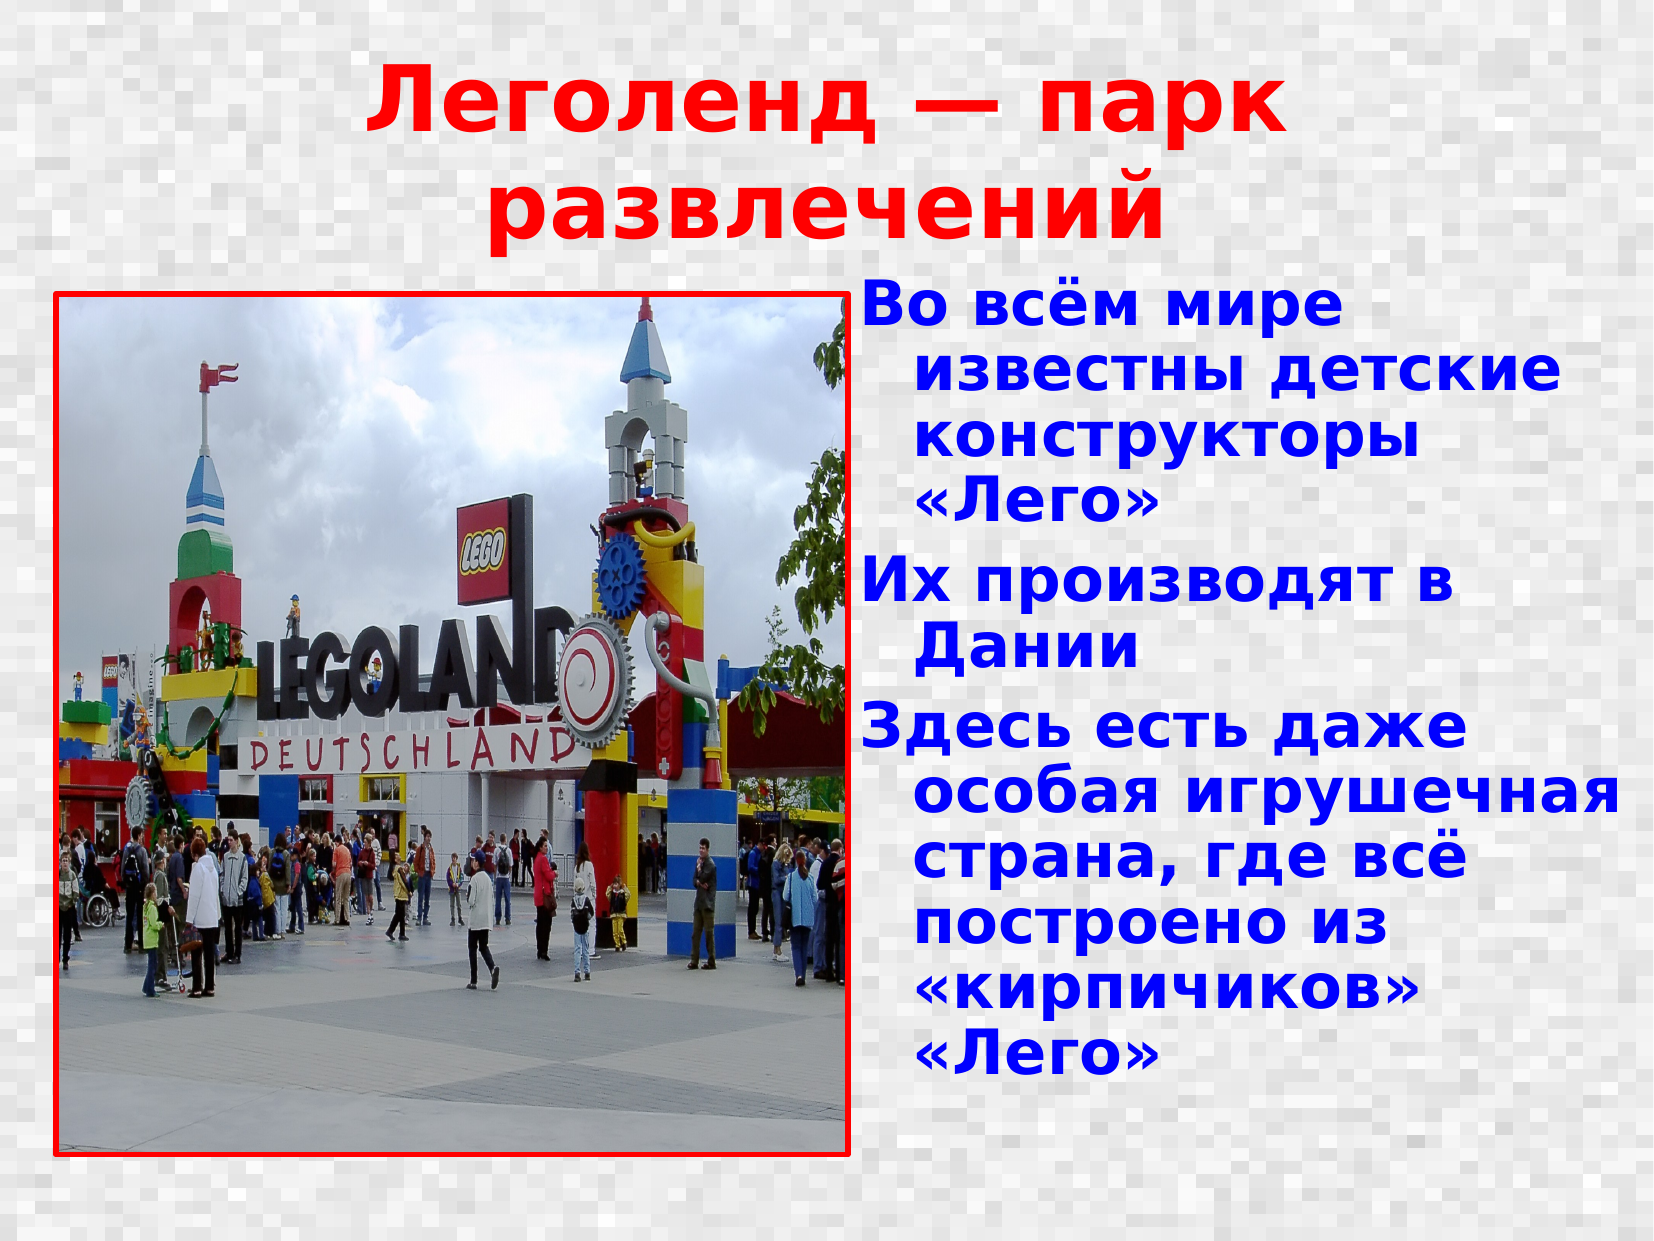

# Леголенд — парк развлечений
Во всём мире известны детские конструкторы «Лего»
Их производят в Дании
Здесь есть даже особая игрушечная страна, где всё построено из «кирпичиков» «Лего»